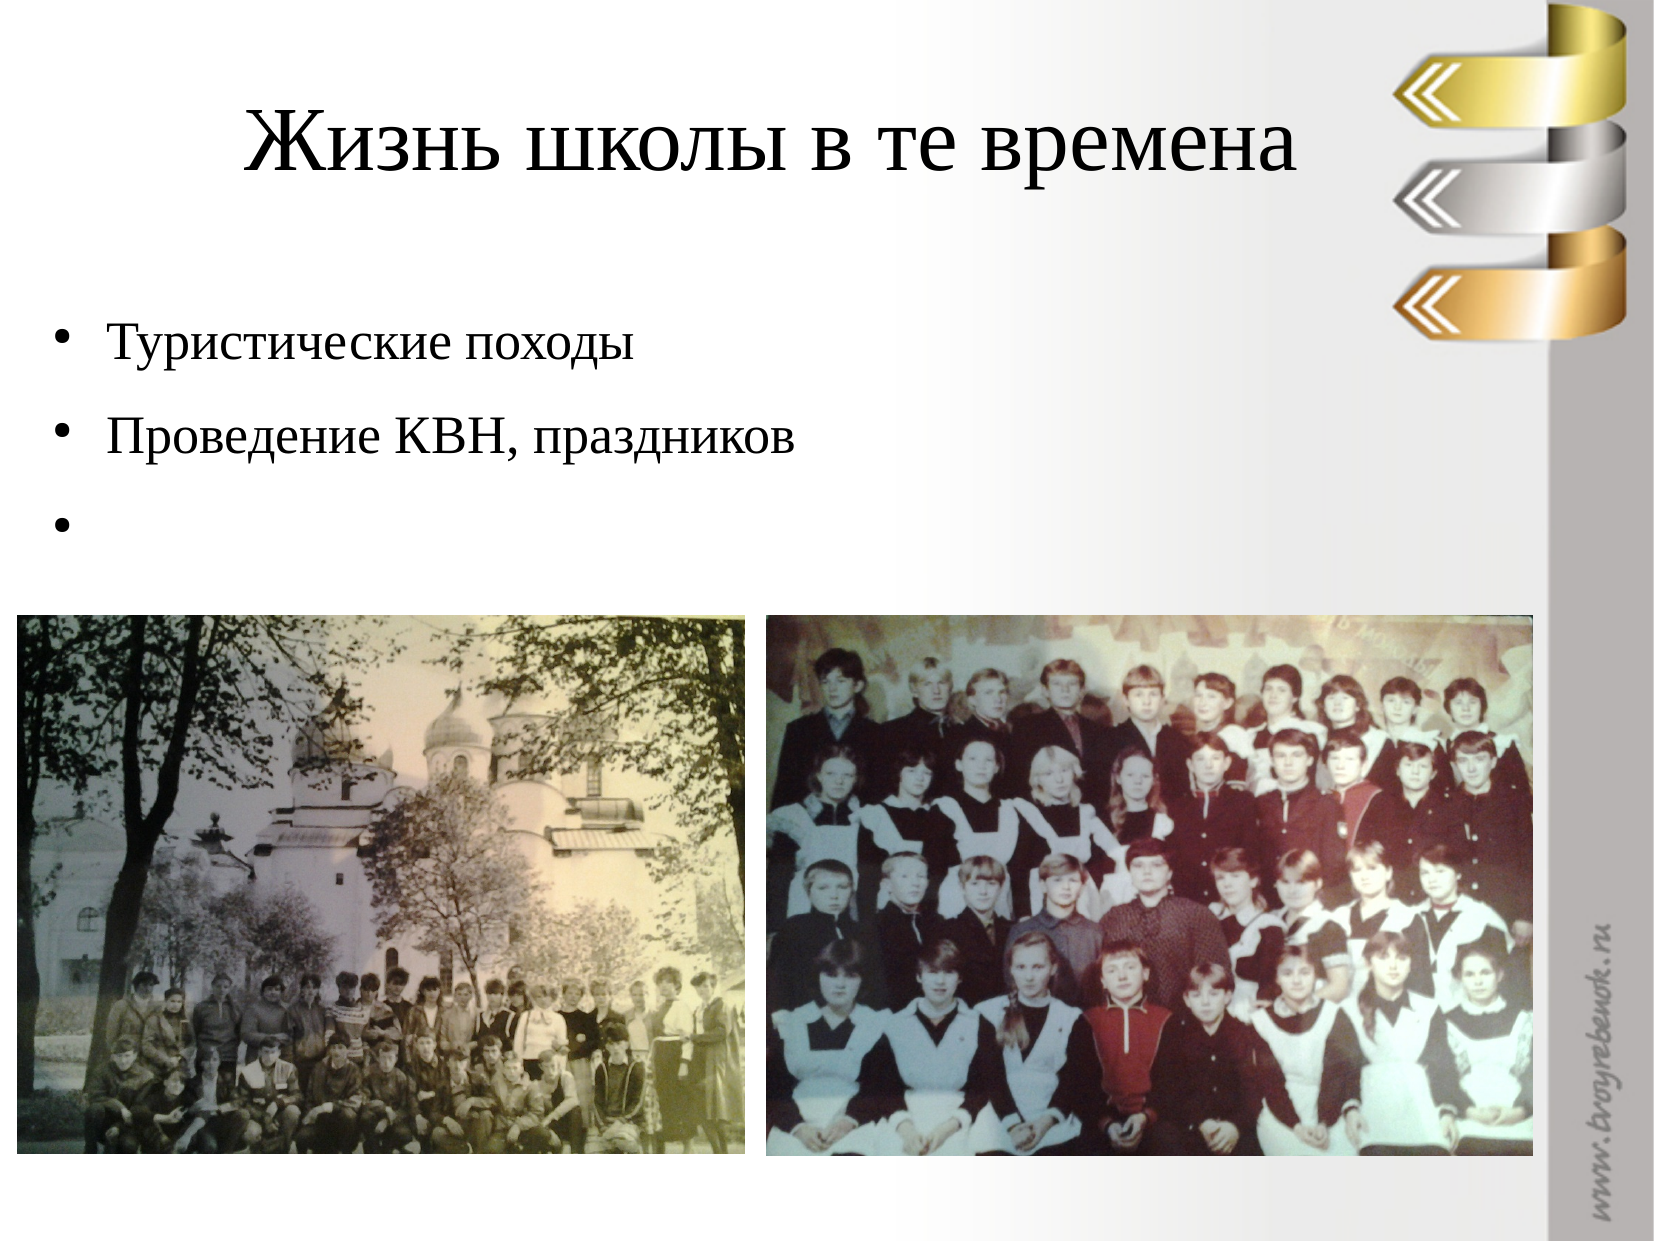

# Жизнь школы в те времена
Туристические походы
Проведение КВН, праздников